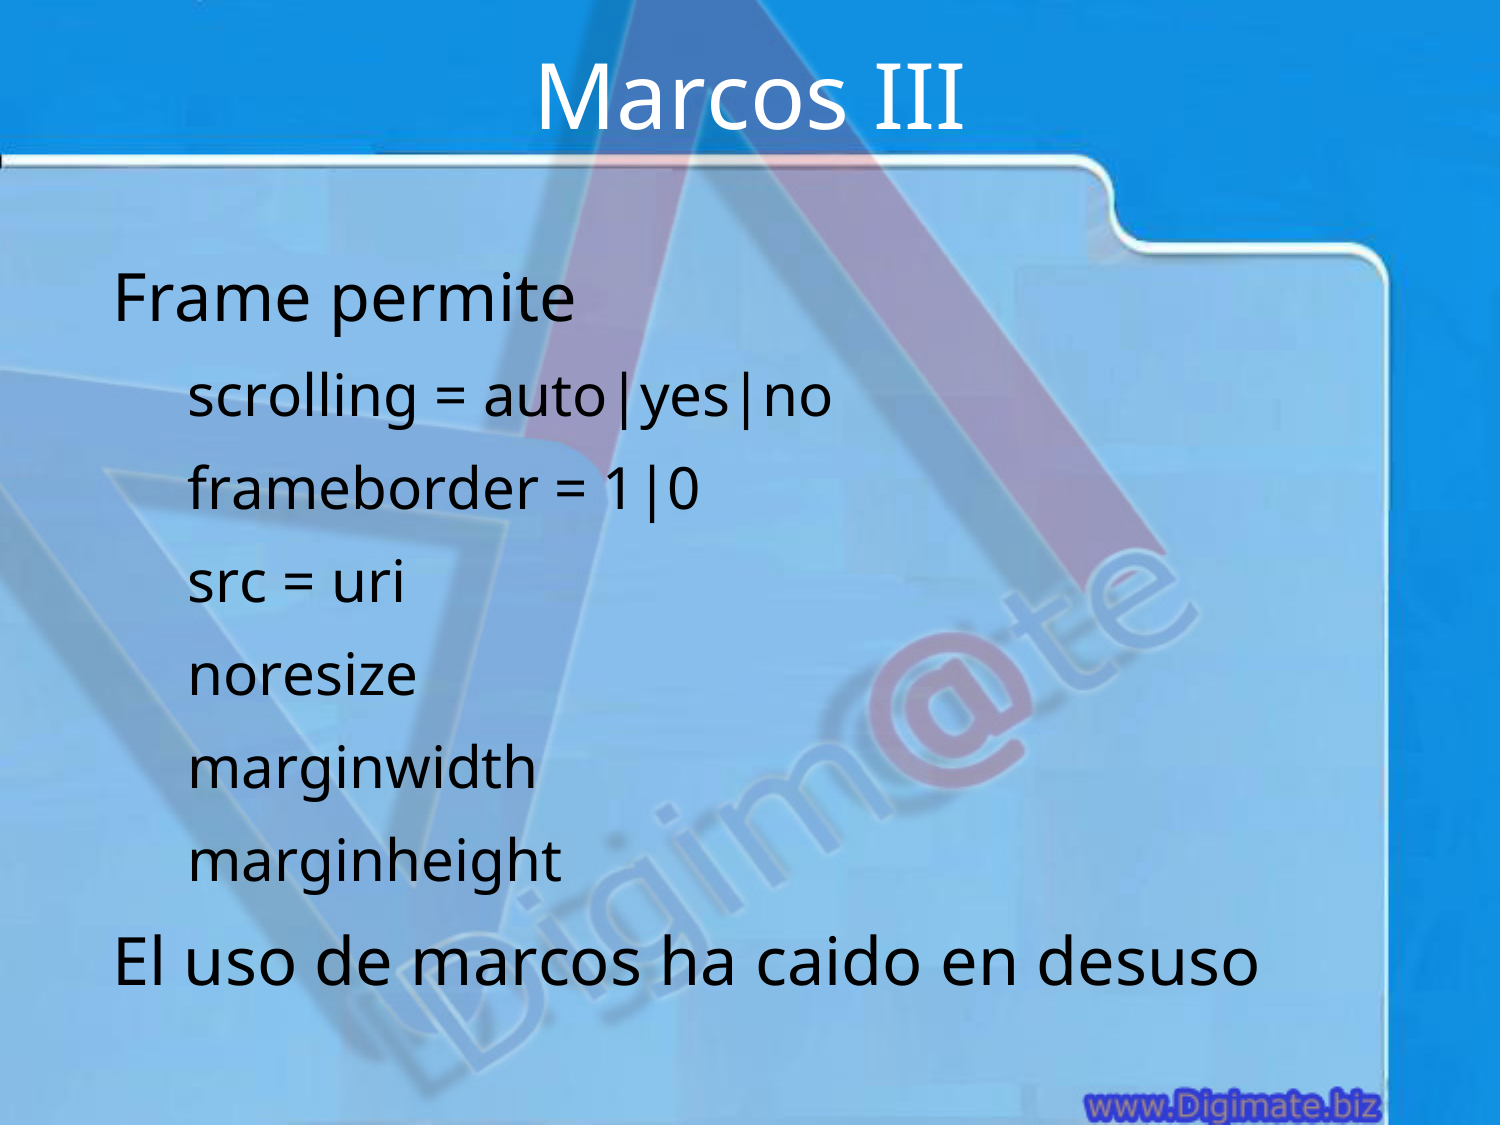

# Marcos III
Frame permite
scrolling = auto|yes|no
frameborder = 1|0
src = uri
noresize
marginwidth
marginheight
El uso de marcos ha caido en desuso